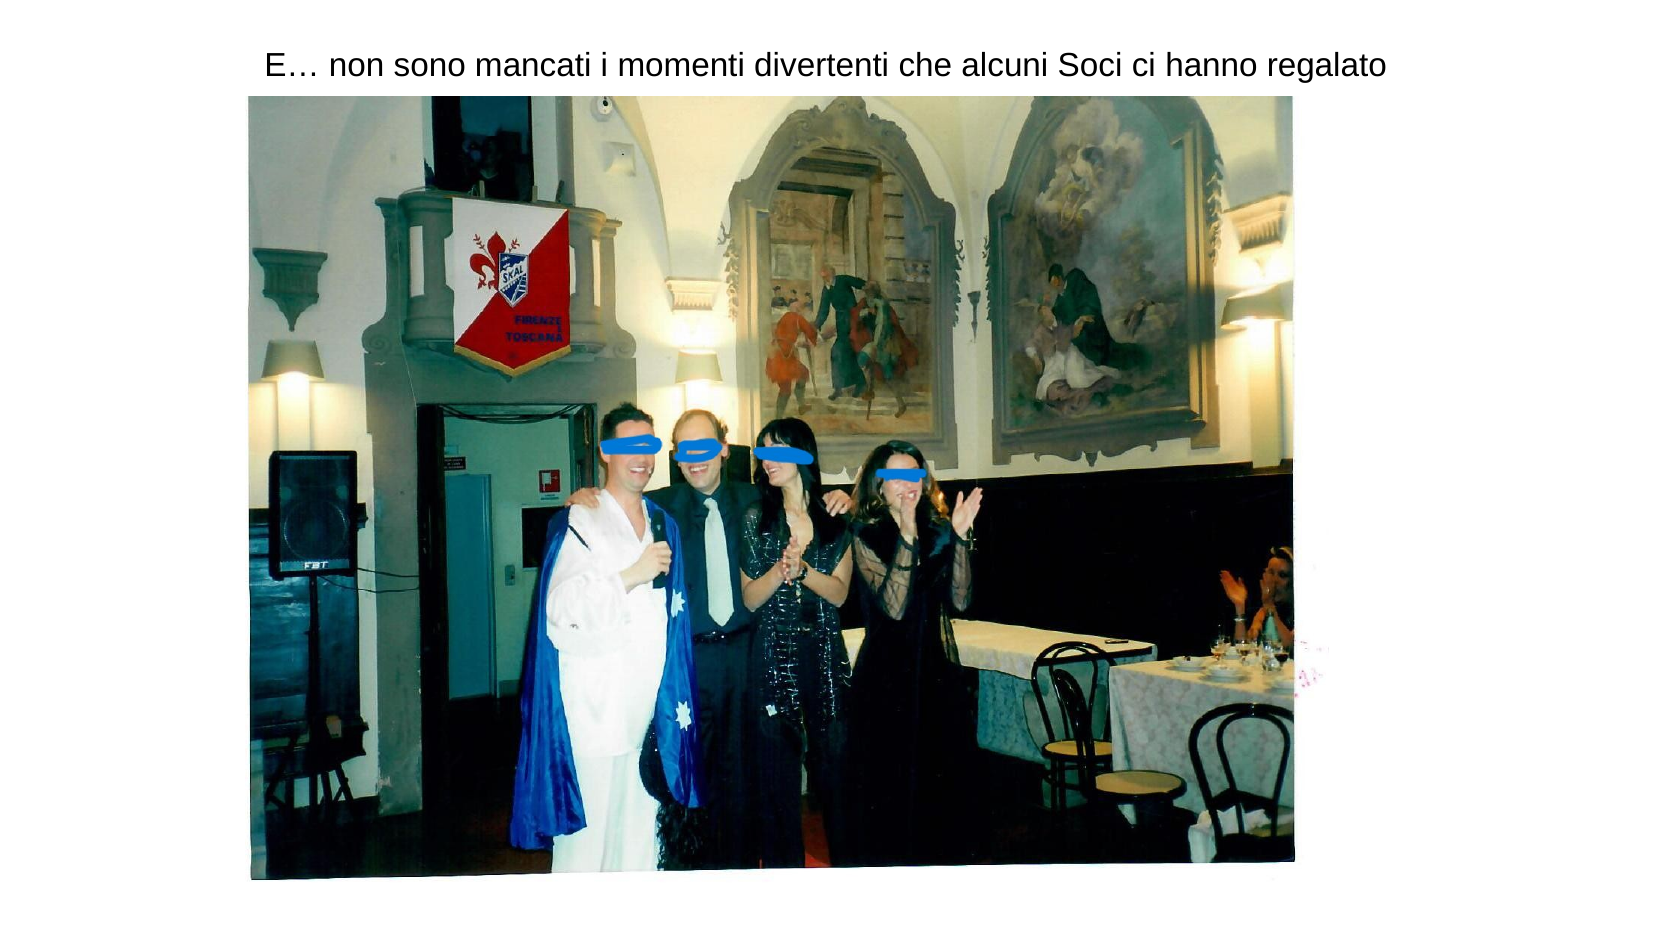

# E… non sono mancati i momenti divertenti che alcuni Soci ci hanno regalato